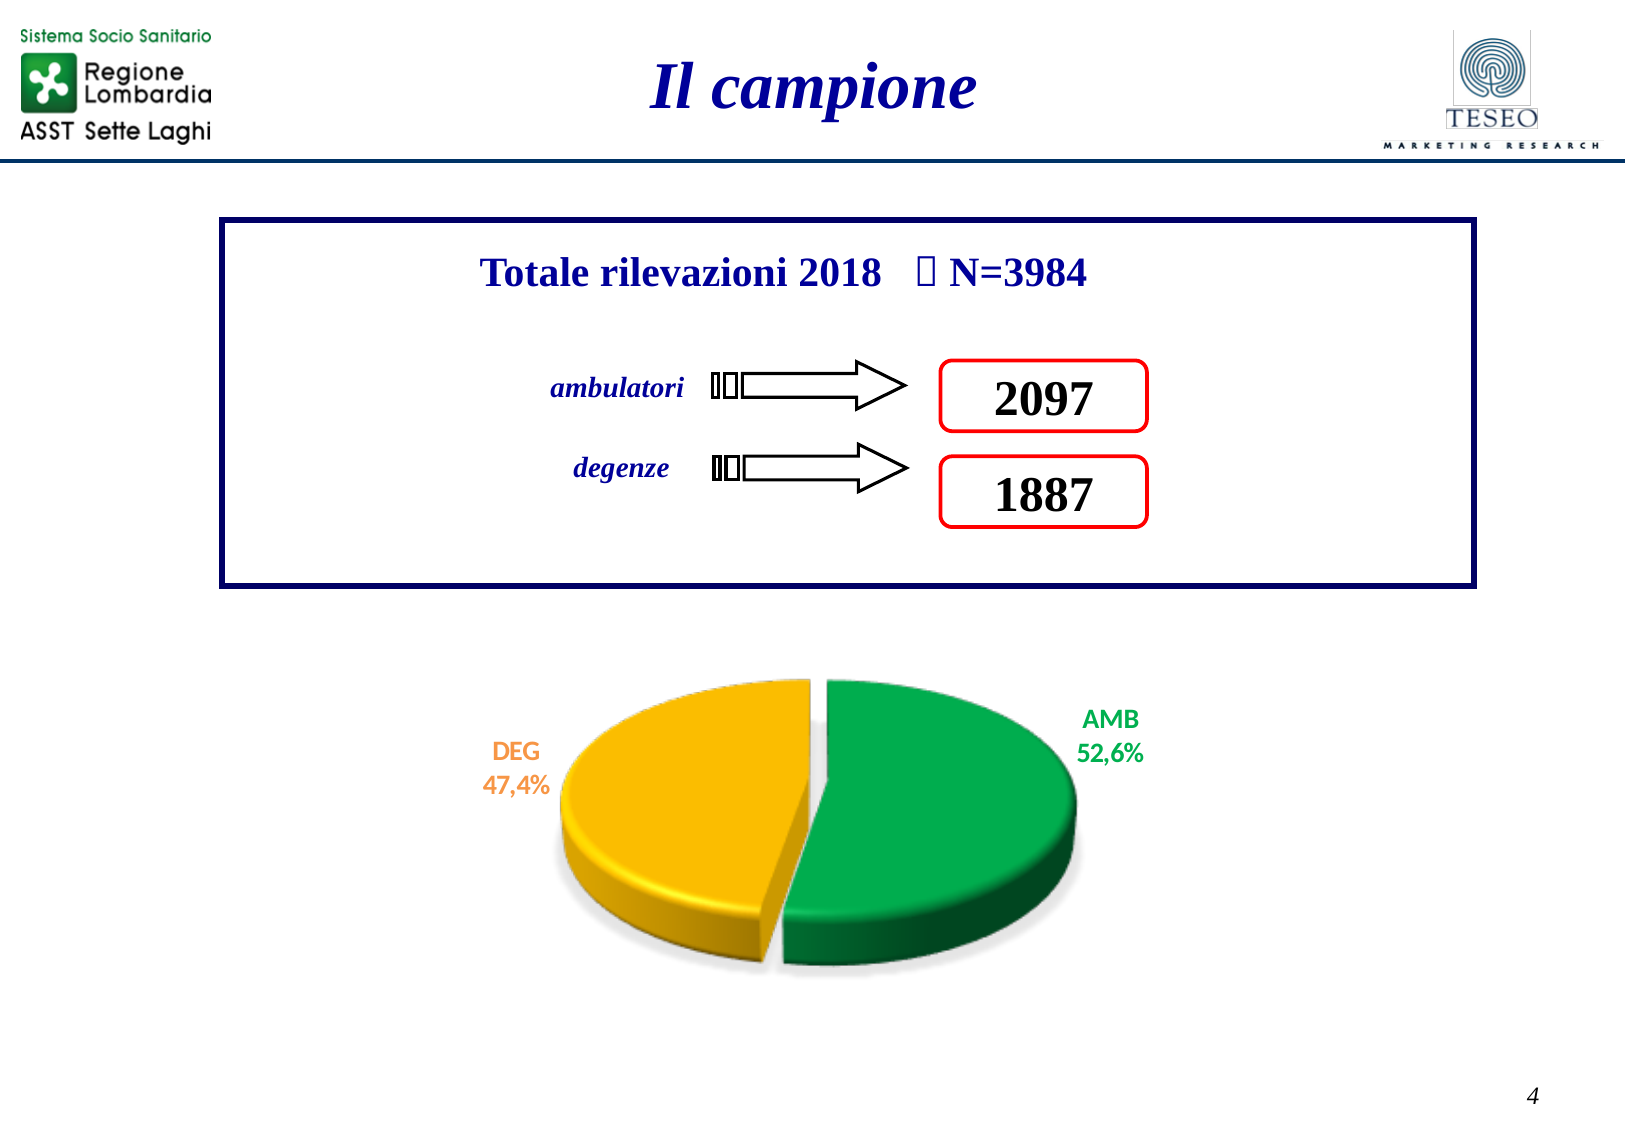

Il campione
Totale rilevazioni 2018  N=3984
ambulatori
2097
degenze
1887